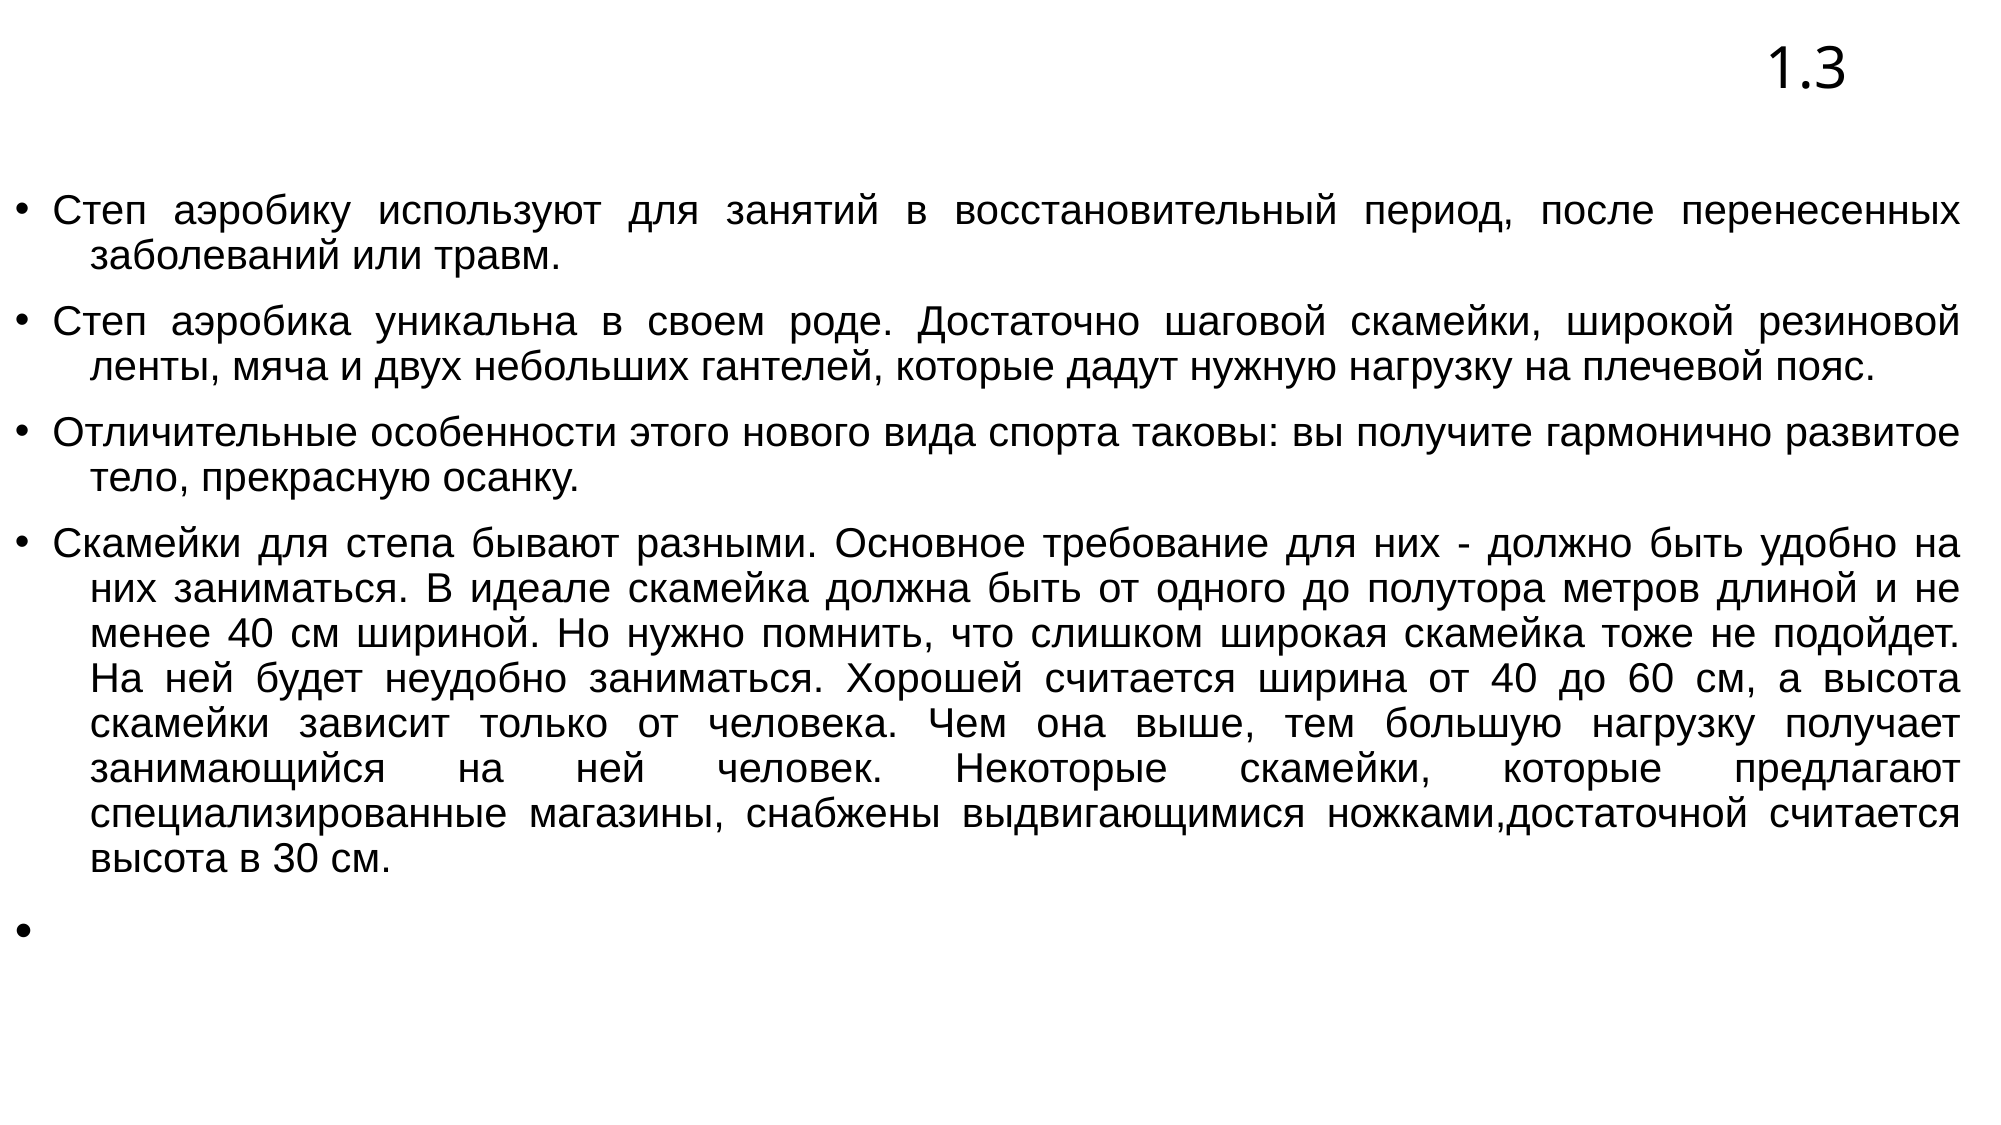

1.3
Степ аэробику используют для занятий в восстановительный период, после перенесенных заболеваний или травм.
Степ аэробика уникальна в своем роде. Достаточно шаговой скамейки, широкой резиновой ленты, мяча и двух небольших гантелей, которые дадут нужную нагрузку на плечевой пояс.
Отличительные особенности этого нового вида спорта таковы: вы получите гармонично развитое тело, прекрасную осанку.
Скамейки для степа бывают разными. Основное требование для них - должно быть удобно на них заниматься. В идеале скамейка должна быть от одного до полутора метров длиной и не менее 40 см шириной. Но нужно помнить, что слишком широкая скамейка тоже не подойдет. На ней будет неудобно заниматься. Хорошей считается ширина от 40 до 60 см, а высота скамейки зависит только от человека. Чем она выше, тем большую нагрузку получает занимающийся на ней человек. Некоторые скамейки, которые предлагают специализированные магазины, снабжены выдвигающимися ножками,достаточной считается высота в 30 см.
#